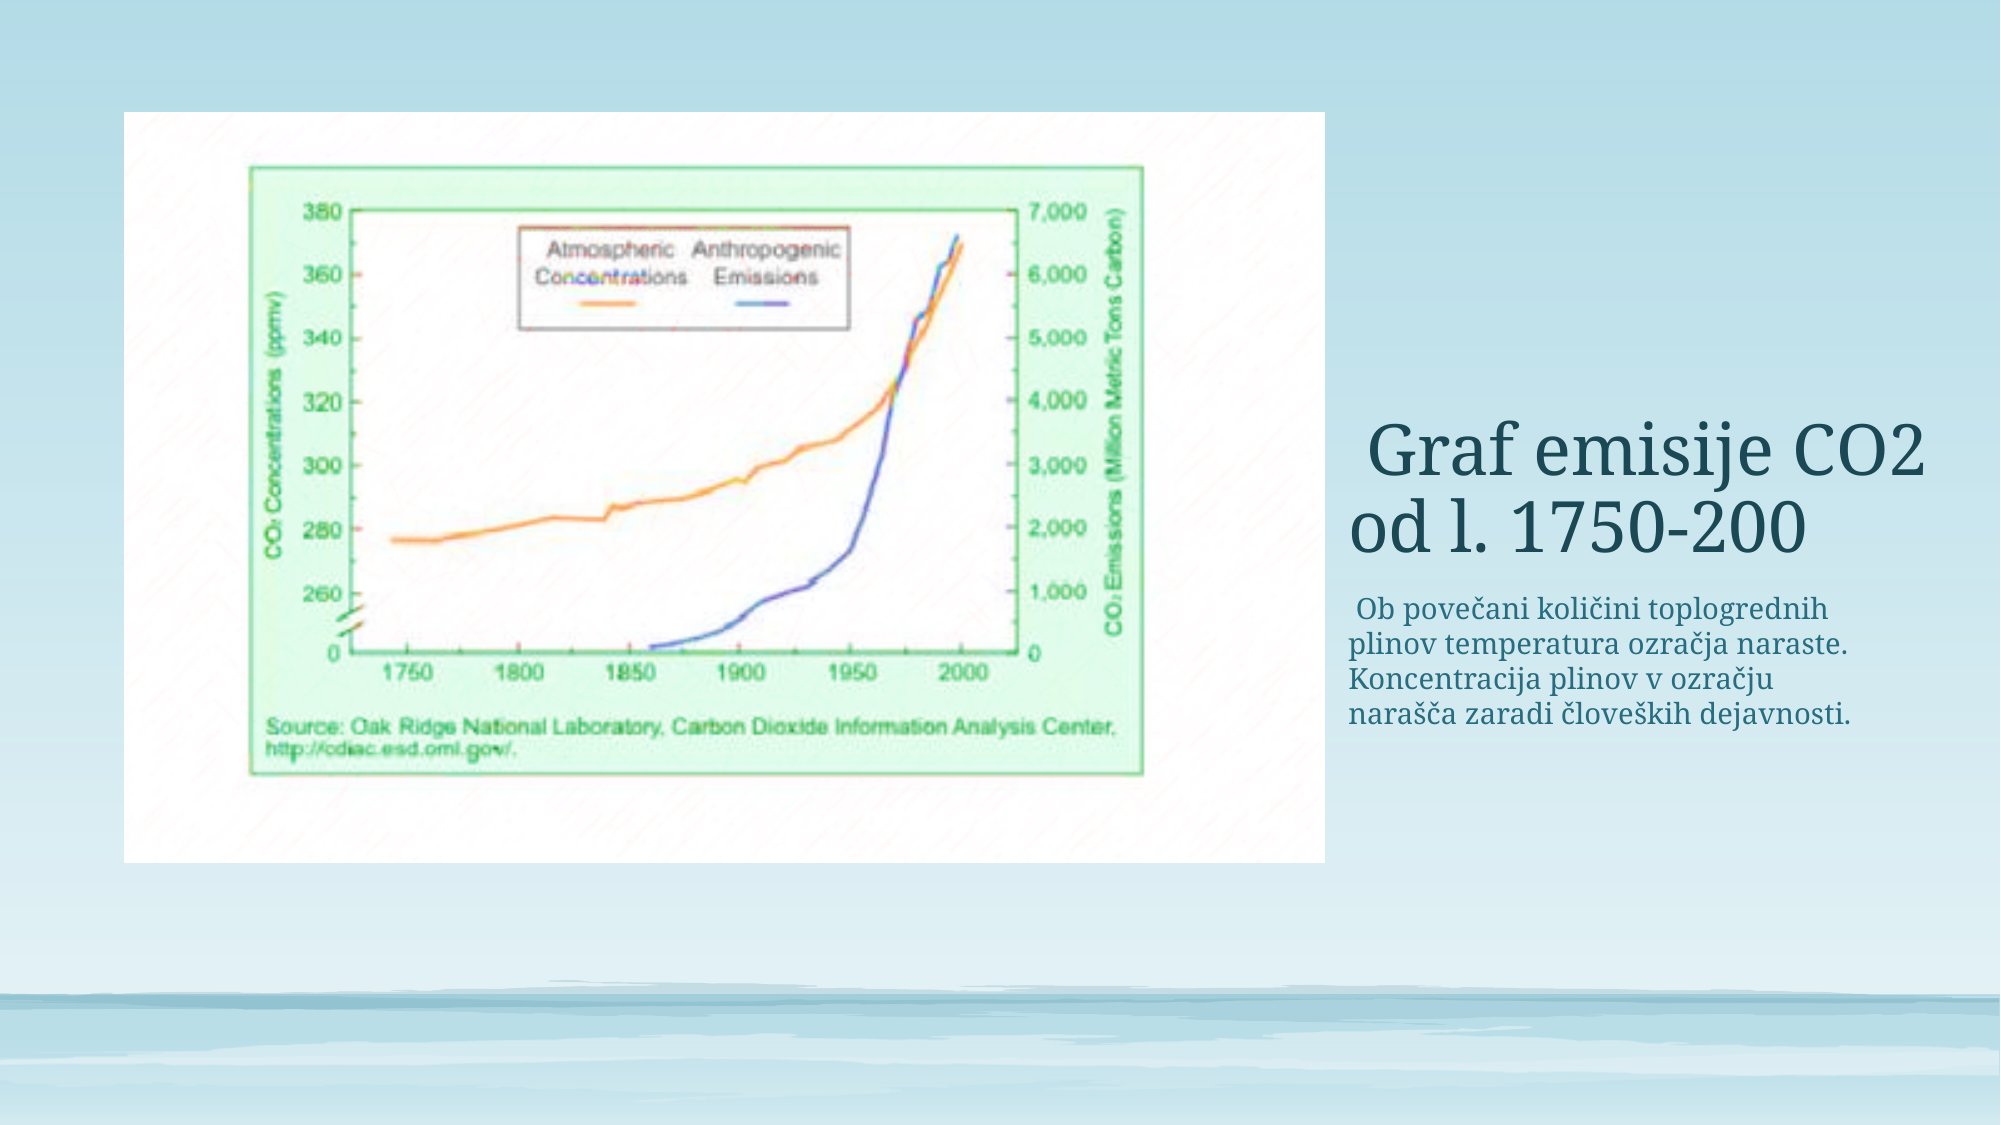

# Graf emisije CO2 od l. 1750-200
 Ob povečani količini toplogrednih plinov temperatura ozračja naraste. Koncentracija plinov v ozračju narašča zaradi človeških dejavnosti.